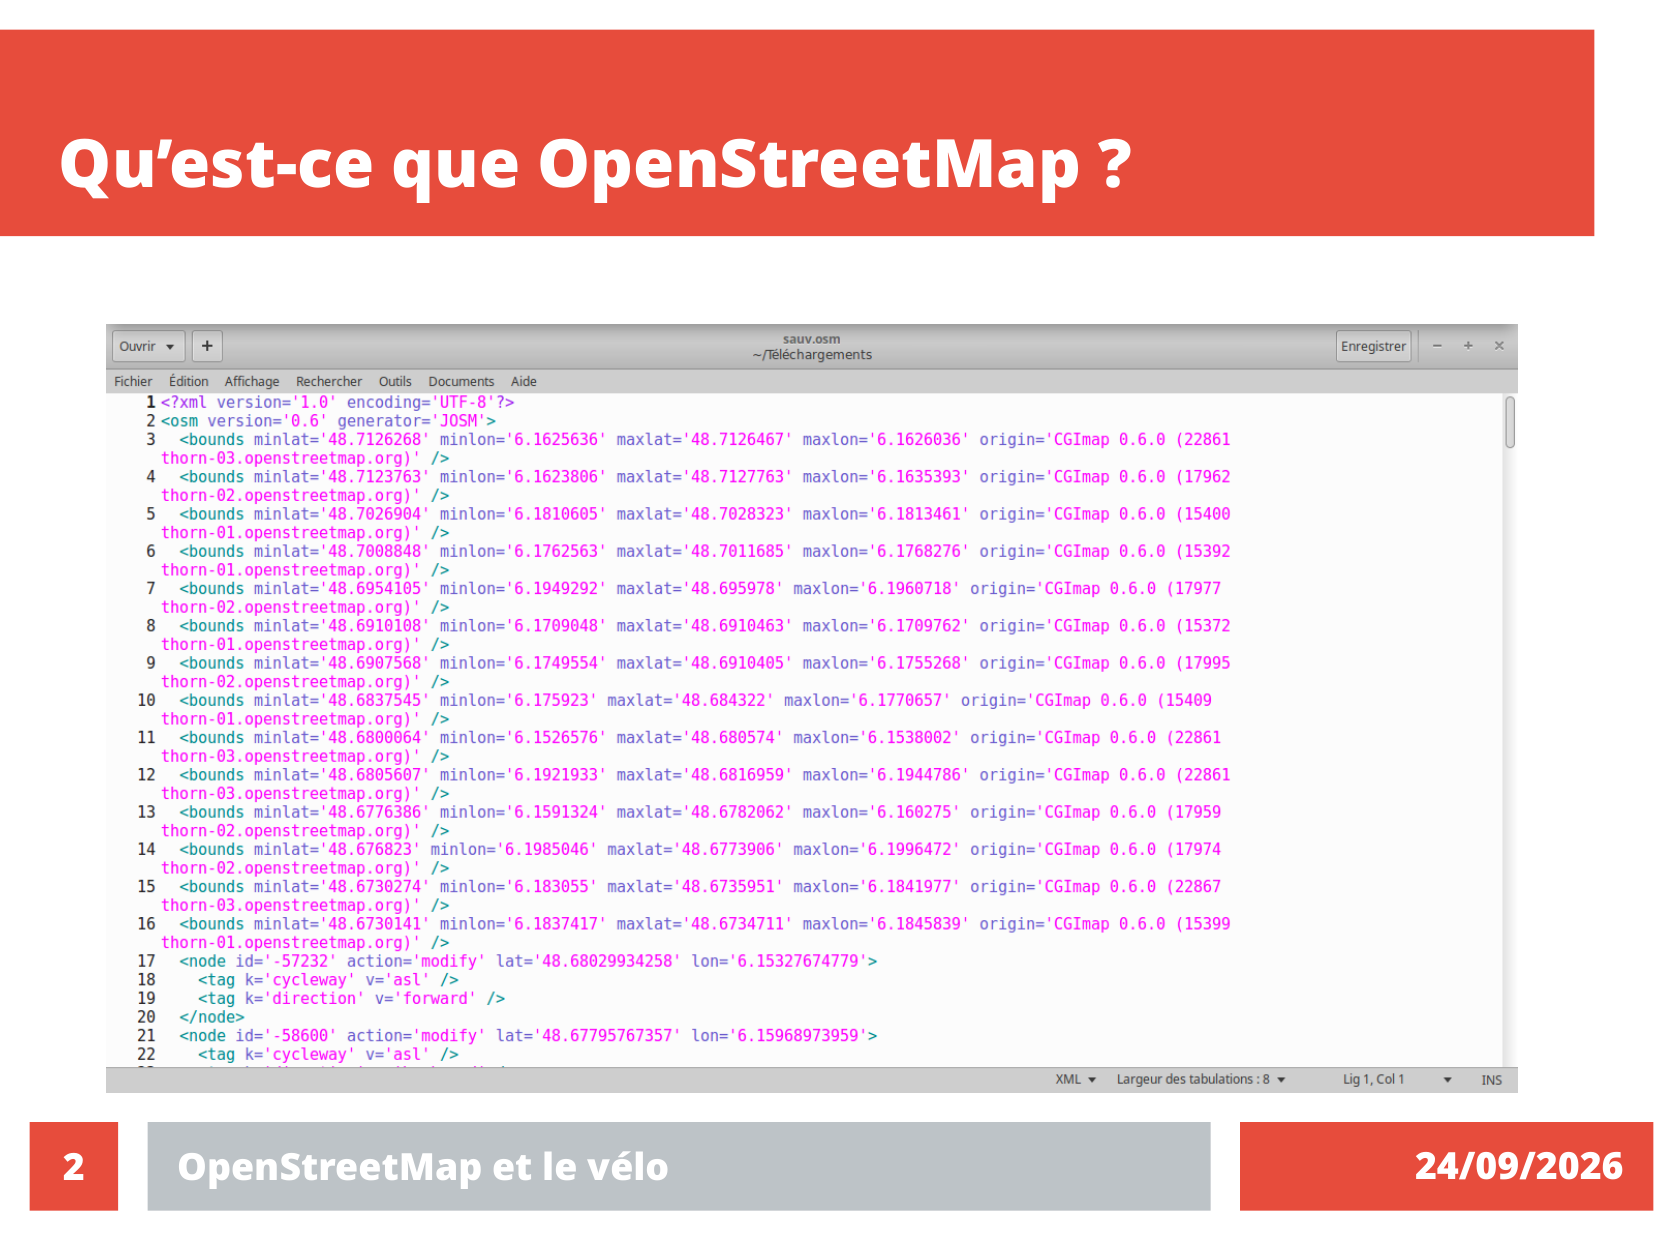

# Qu’est-ce que OpenStreetMap ?
2
OpenStreetMap et le vélo